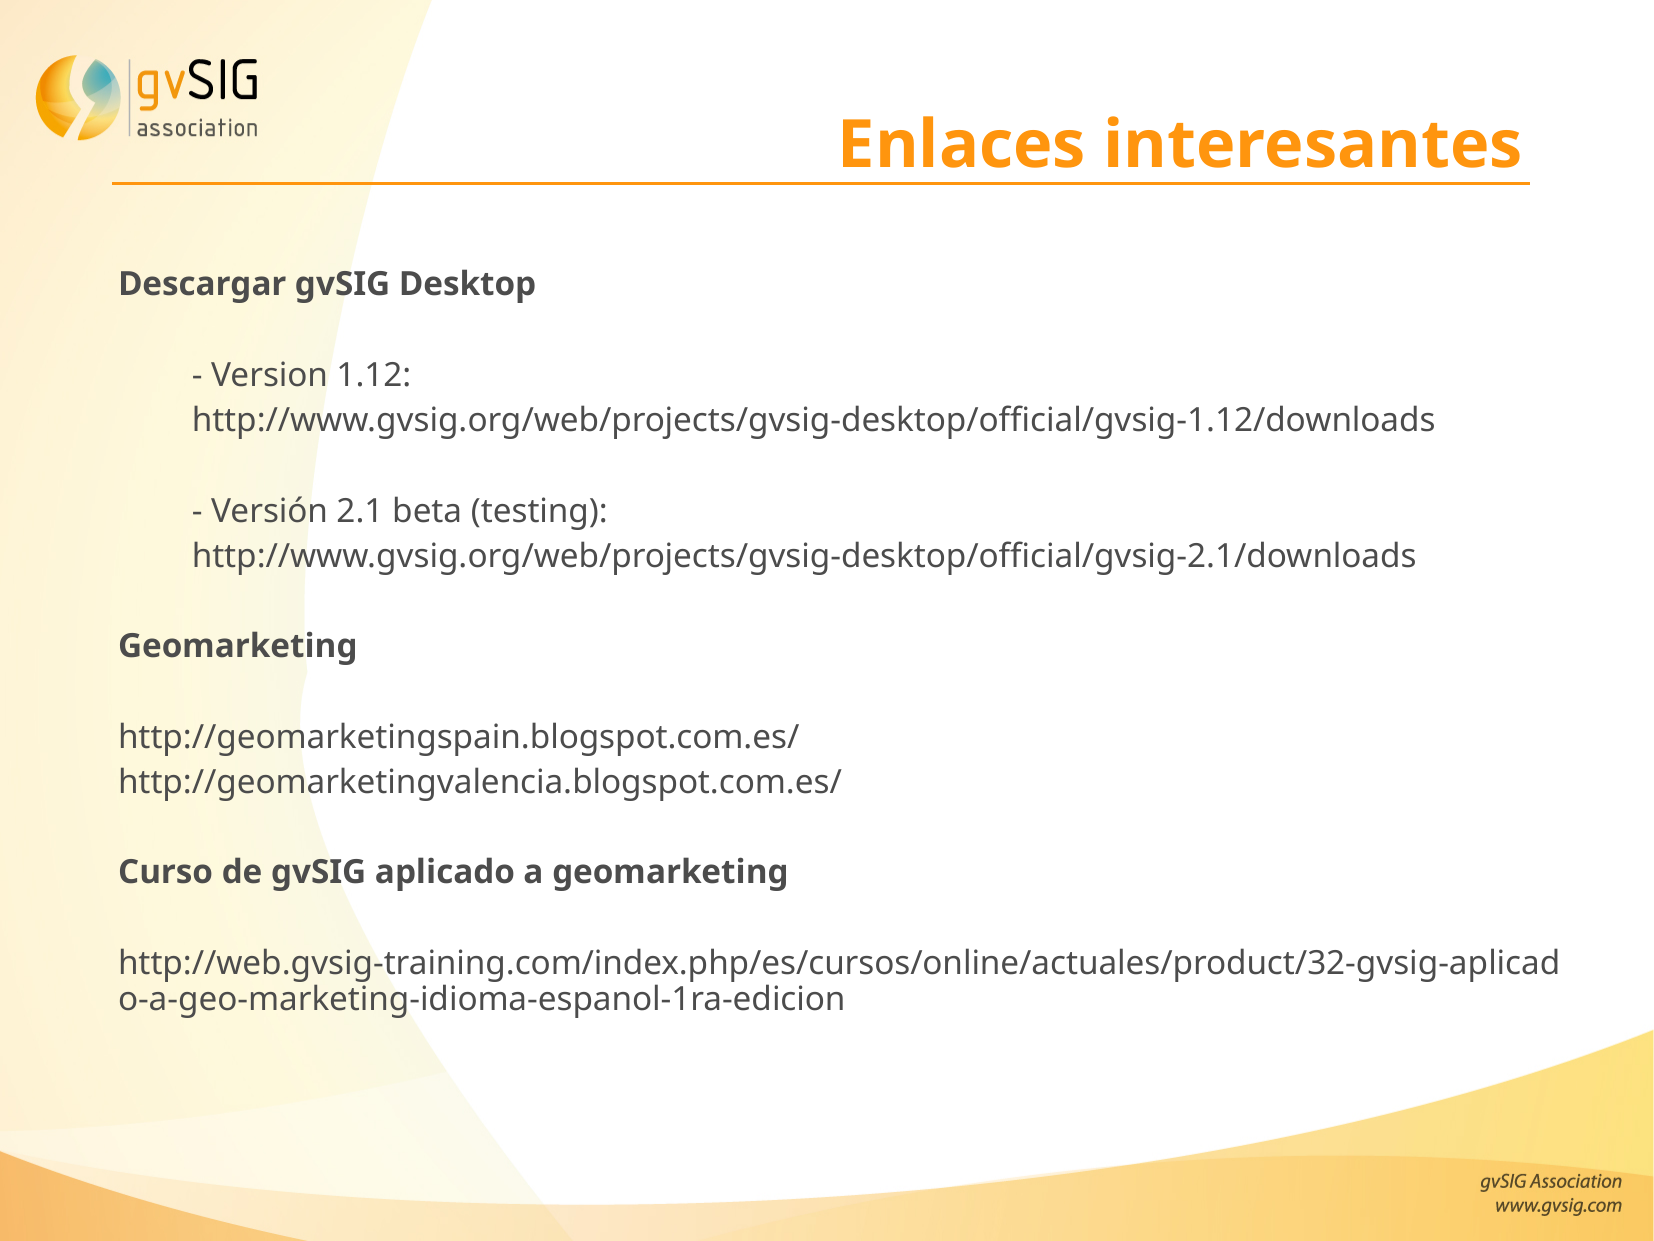

# Enlaces interesantes
Descargar gvSIG Desktop
	- Version 1.12:
	http://www.gvsig.org/web/projects/gvsig-desktop/official/gvsig-1.12/downloads
	- Versión 2.1 beta (testing):
	http://www.gvsig.org/web/projects/gvsig-desktop/official/gvsig-2.1/downloads
Geomarketing
http://geomarketingspain.blogspot.com.es/
http://geomarketingvalencia.blogspot.com.es/
Curso de gvSIG aplicado a geomarketing
http://web.gvsig-training.com/index.php/es/cursos/online/actuales/product/32-gvsig-aplicado-a-geo-marketing-idioma-espanol-1ra-edicion